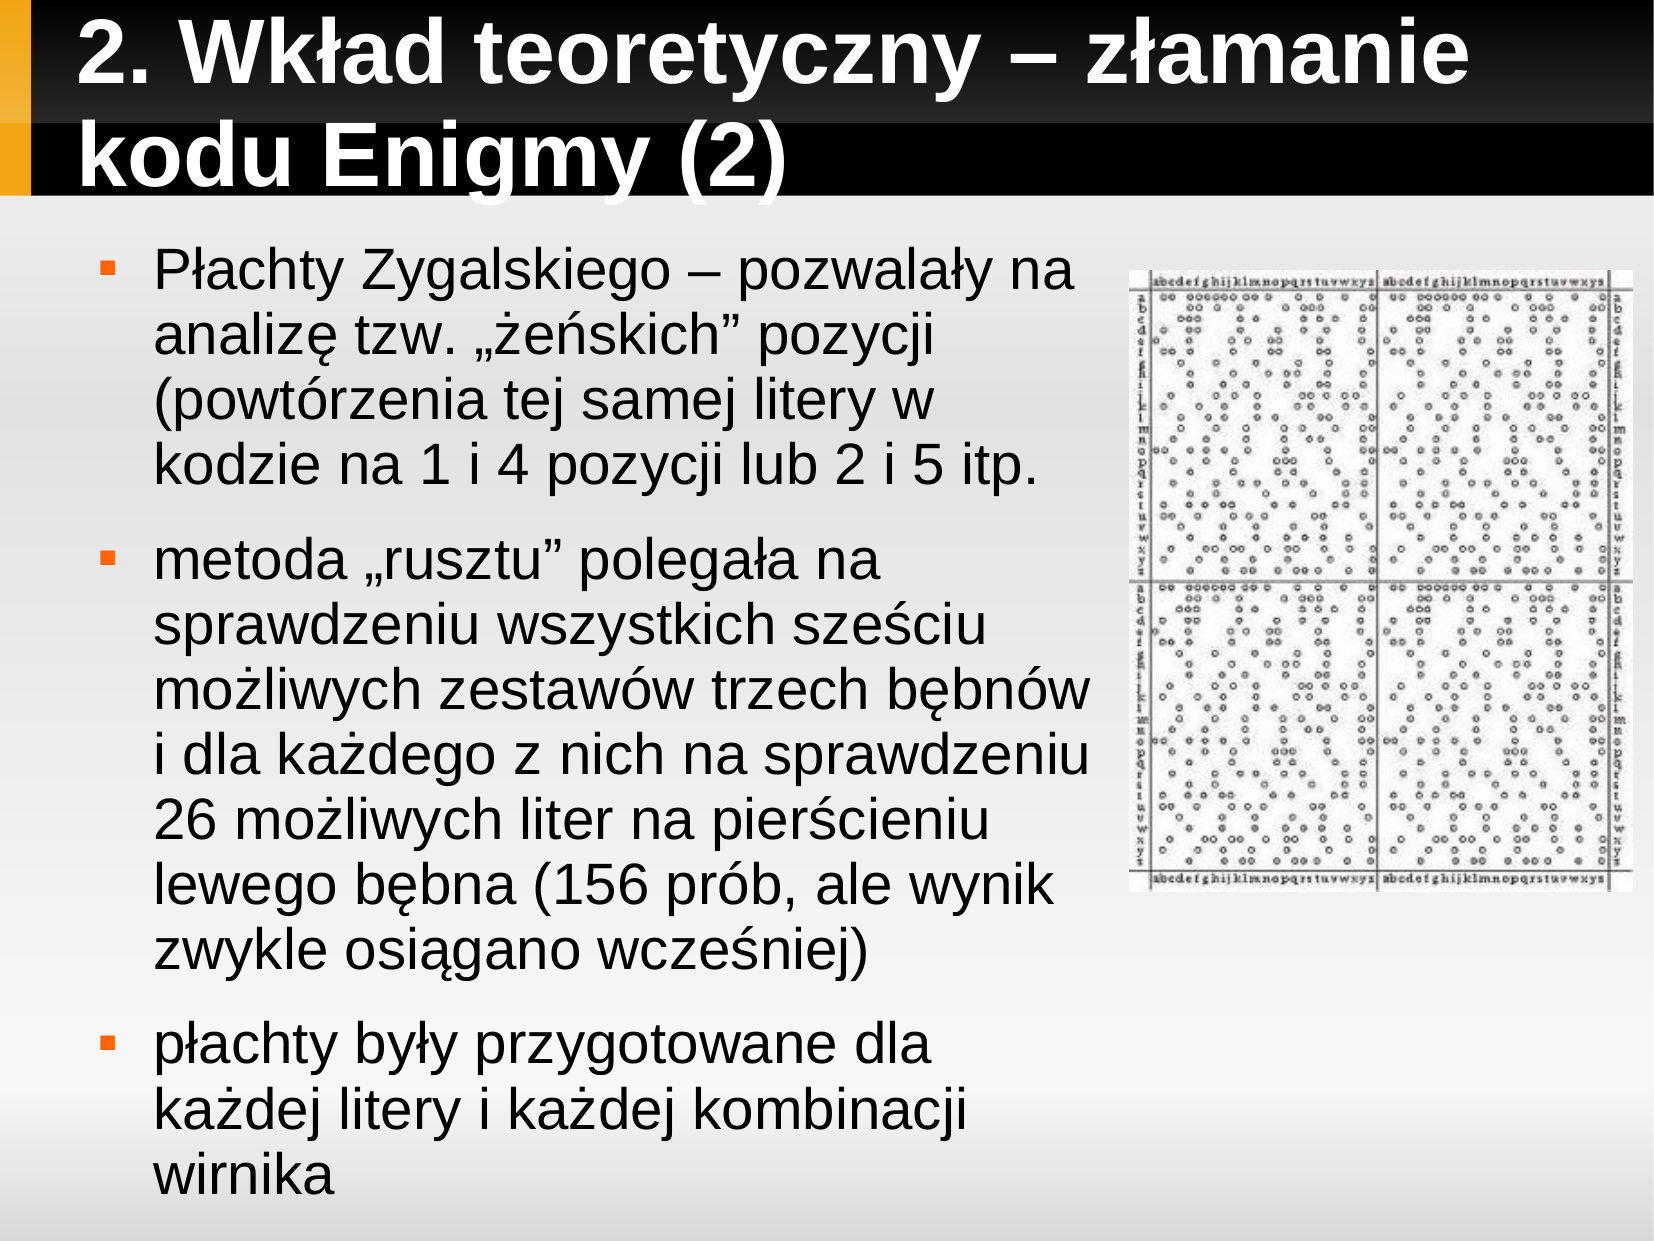

# 2. Wkład teoretyczny – złamanie kodu Enigmy (2)
Płachty Zygalskiego – pozwalały na analizę tzw. „żeńskich” pozycji (powtórzenia tej samej litery w kodzie na 1 i 4 pozycji lub 2 i 5 itp.
metoda „rusztu” polegała na sprawdzeniu wszystkich sześciu możliwych zestawów trzech bębnów i dla każdego z nich na sprawdzeniu 26 możliwych liter na pierścieniu lewego bębna (156 prób, ale wynik zwykle osiągano wcześniej)
płachty były przygotowane dla każdej litery i każdej kombinacji wirnika